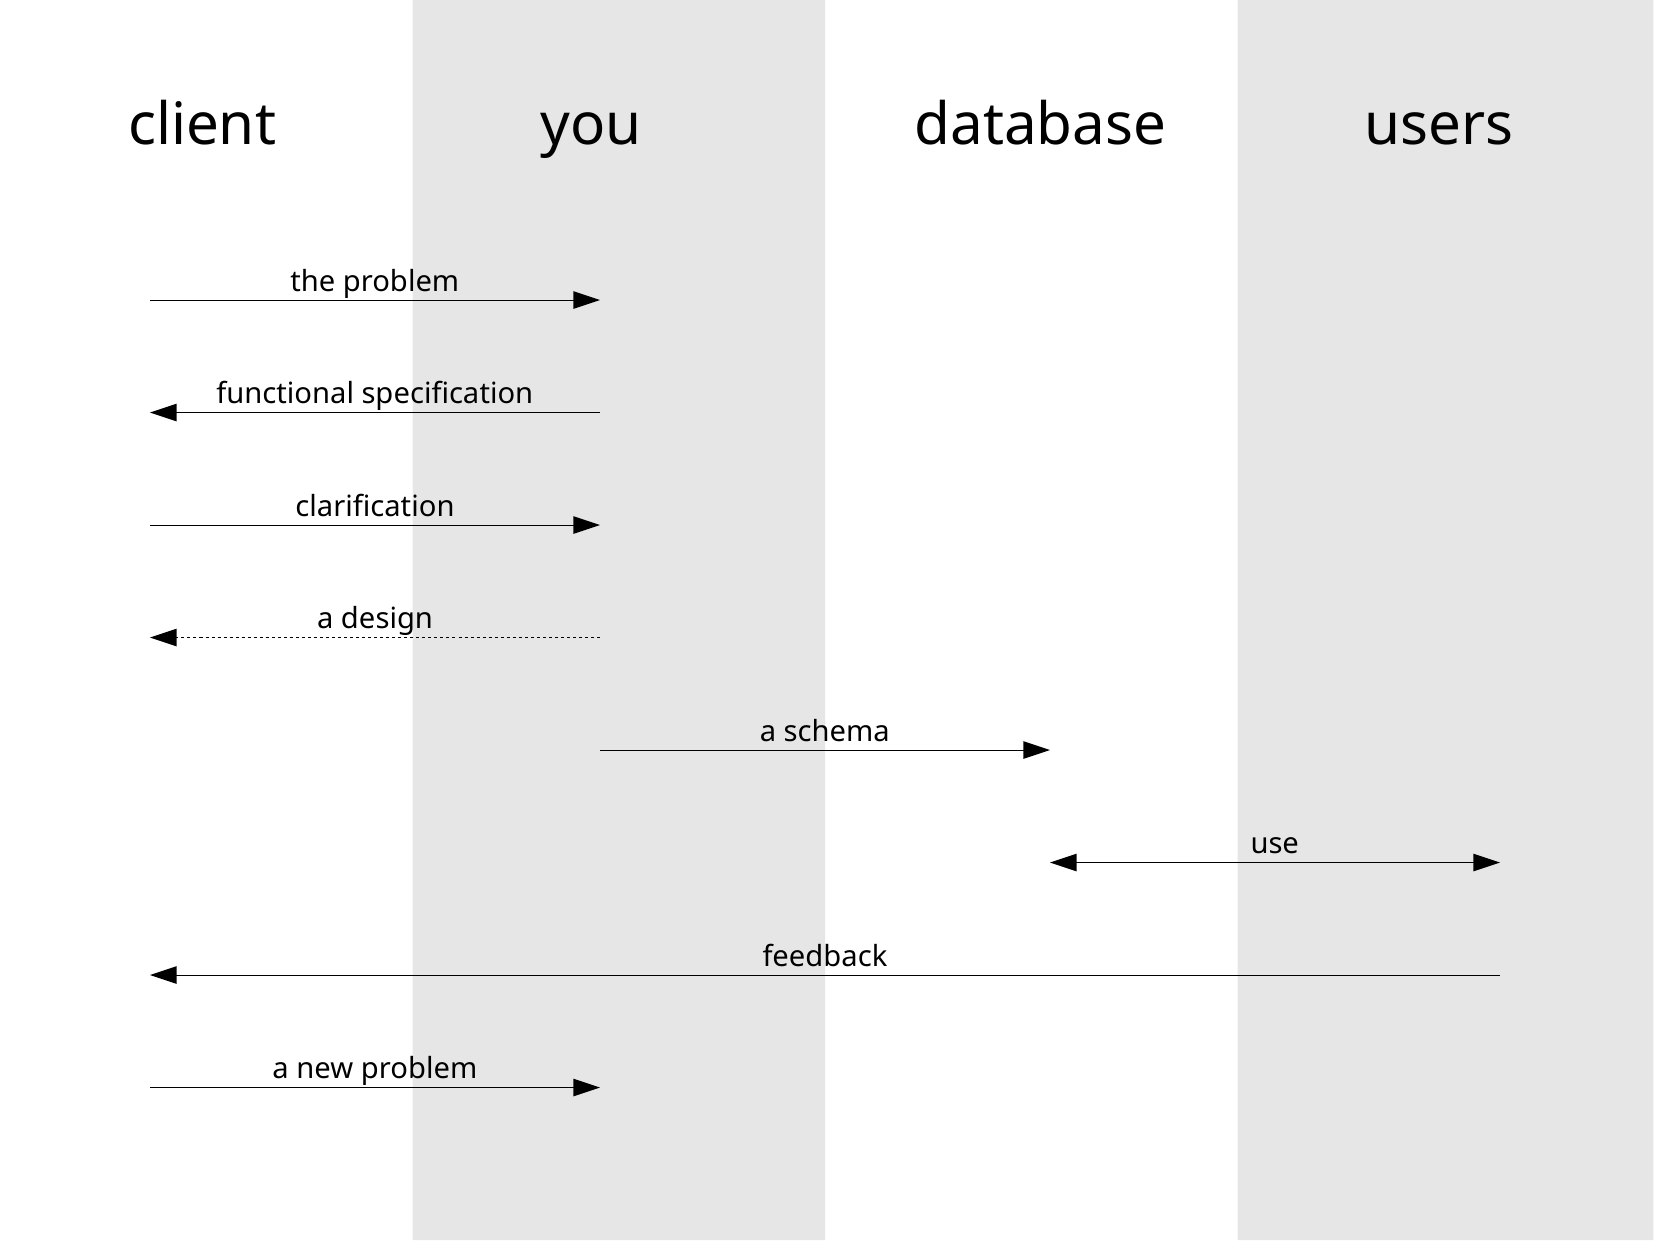

client
you
database
users
the problem
functional specification
clarification
a design
a schema
use
feedback
a new problem